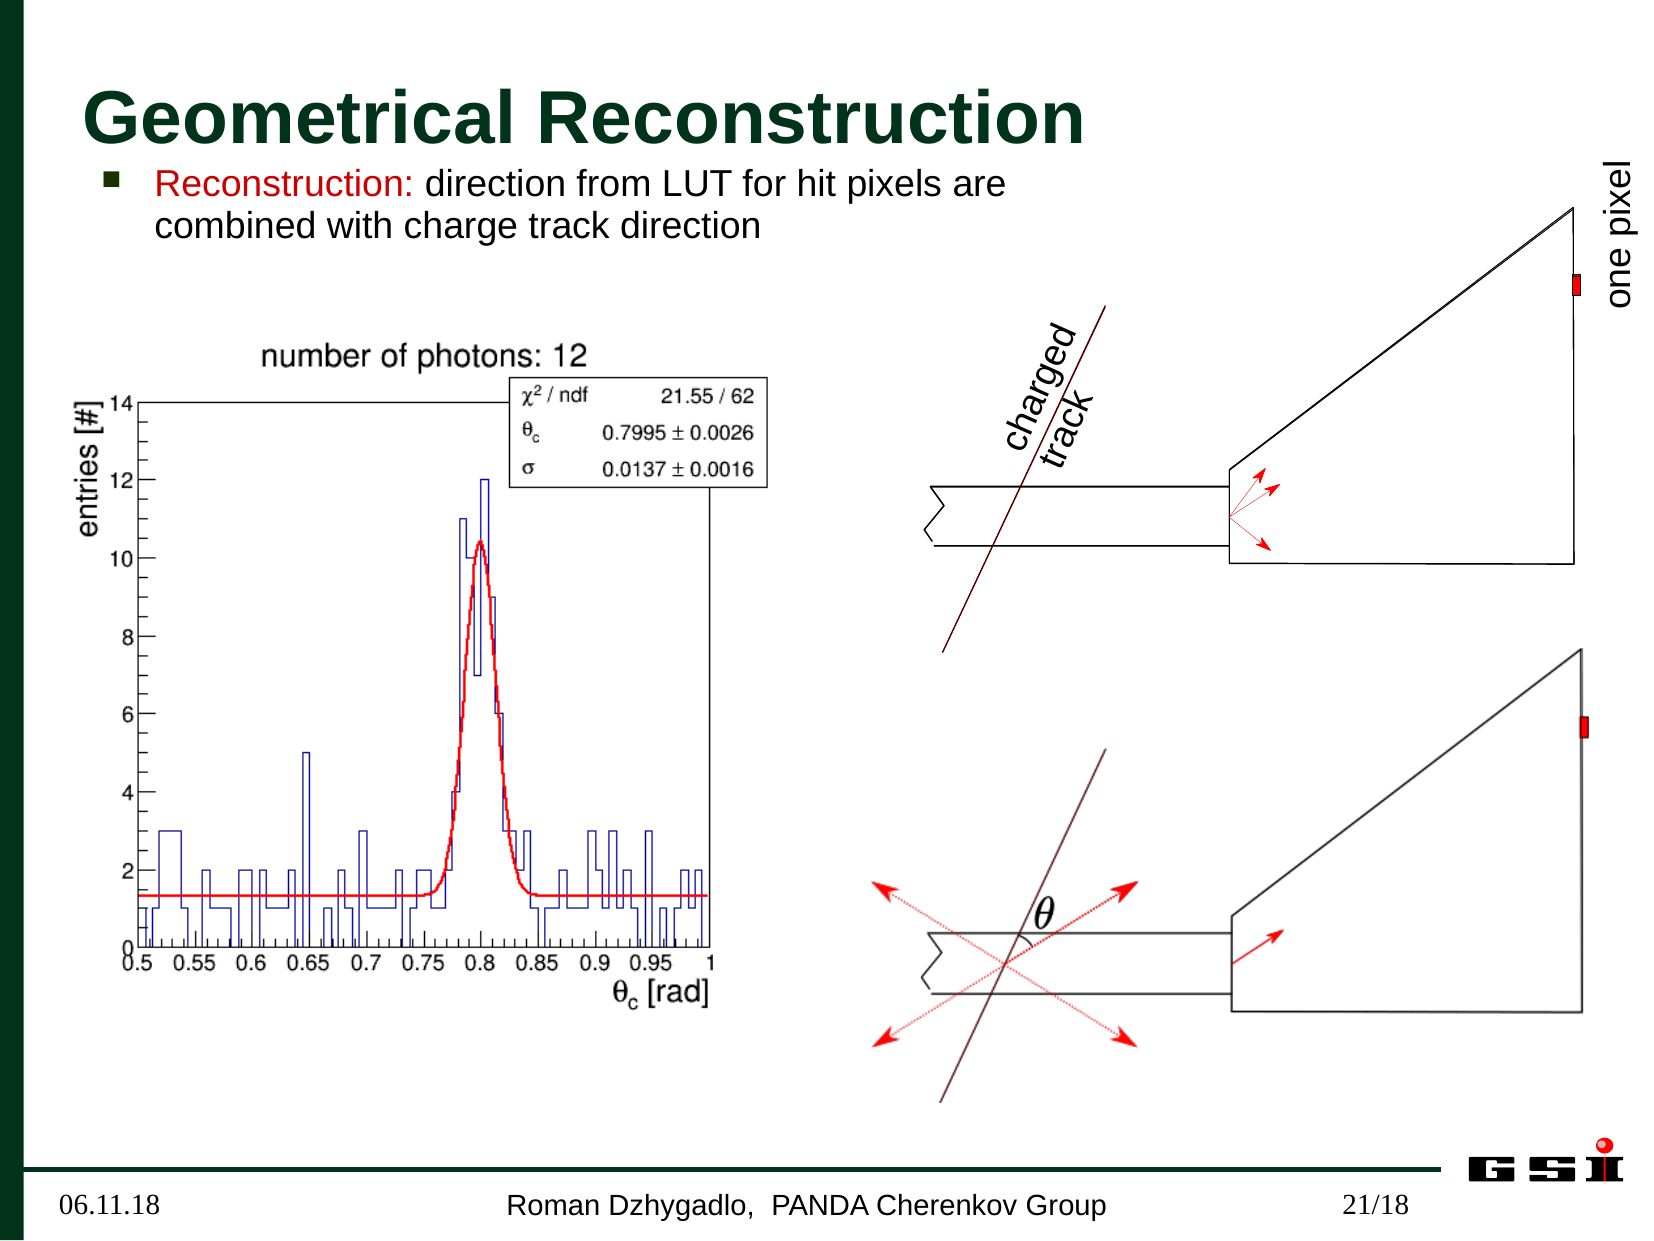

# Geometrical Reconstruction
Reconstruction: direction from LUT for hit pixels are combined with charge track direction
one pixel
charged track
06.11.18
Roman Dzhygadlo, PANDA Cherenkov Group
21